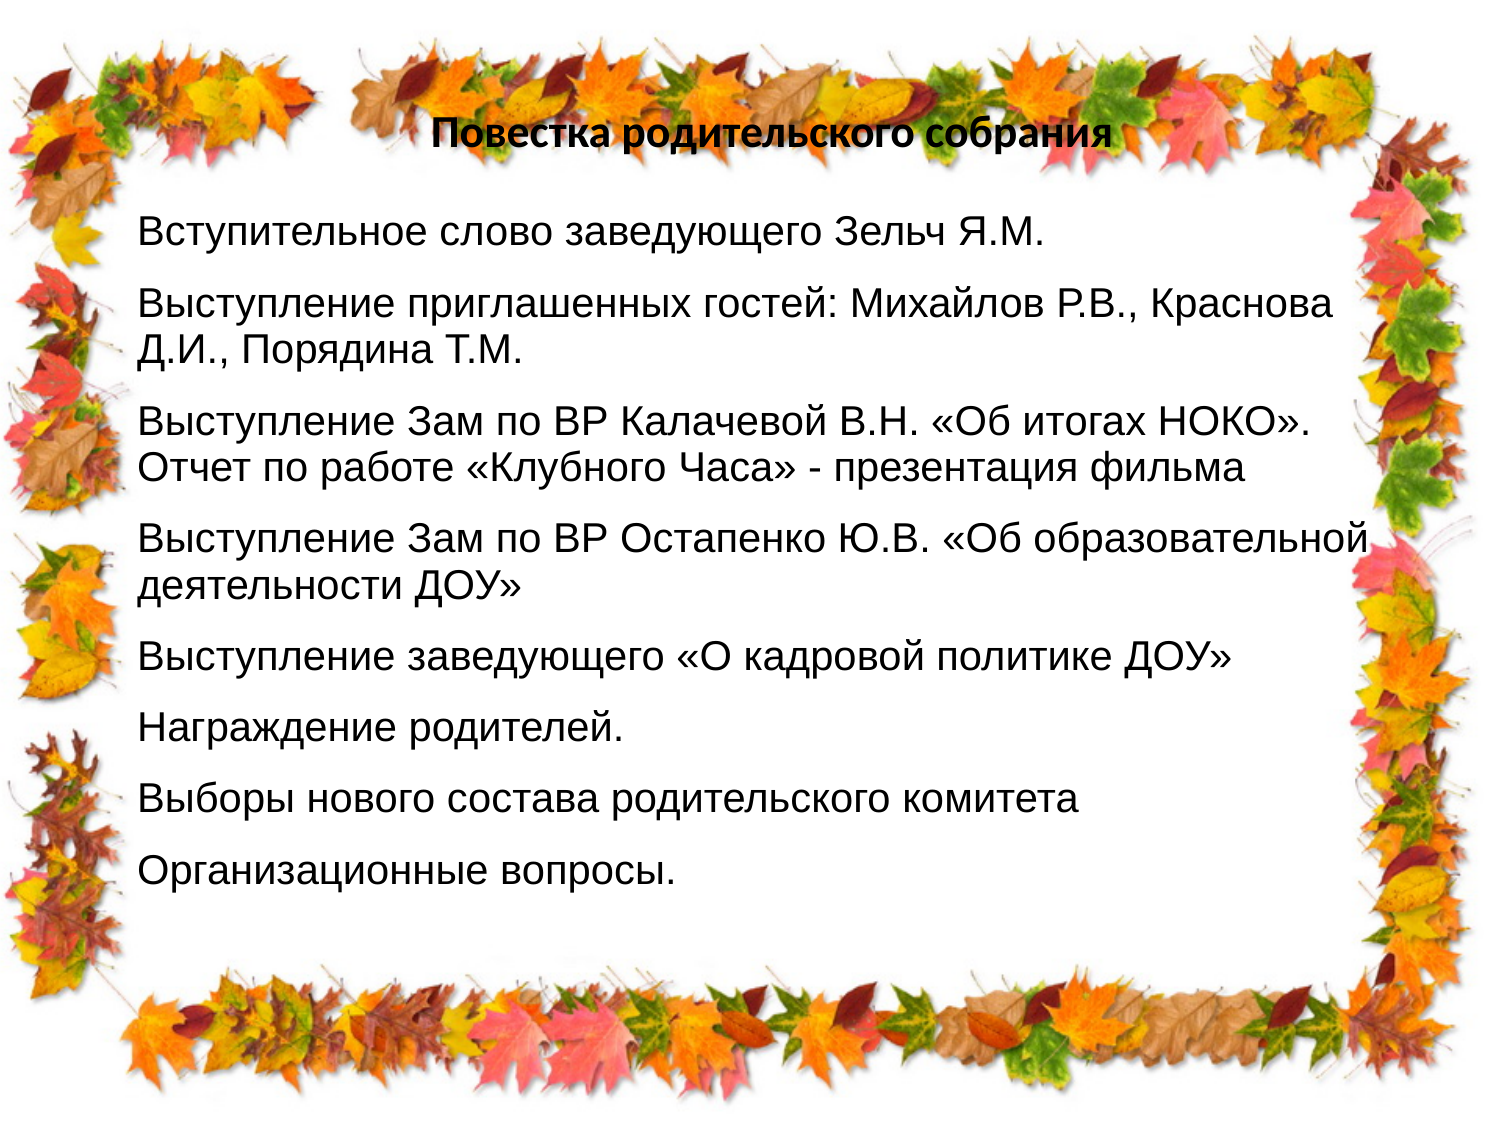

#
Повестка родительского собрания
Вступительное слово заведующего Зельч Я.М.
Выступление приглашенных гостей: Михайлов Р.В., Краснова Д.И., Порядина Т.М.
Выступление Зам по ВР Калачевой В.Н. «Об итогах НОКО». Отчет по работе «Клубного Часа» - презентация фильма
Выступление Зам по ВР Остапенко Ю.В. «Об образовательной деятельности ДОУ»
Выступление заведующего «О кадровой политике ДОУ»
Награждение родителей.
Выборы нового состава родительского комитета
Организационные вопросы.